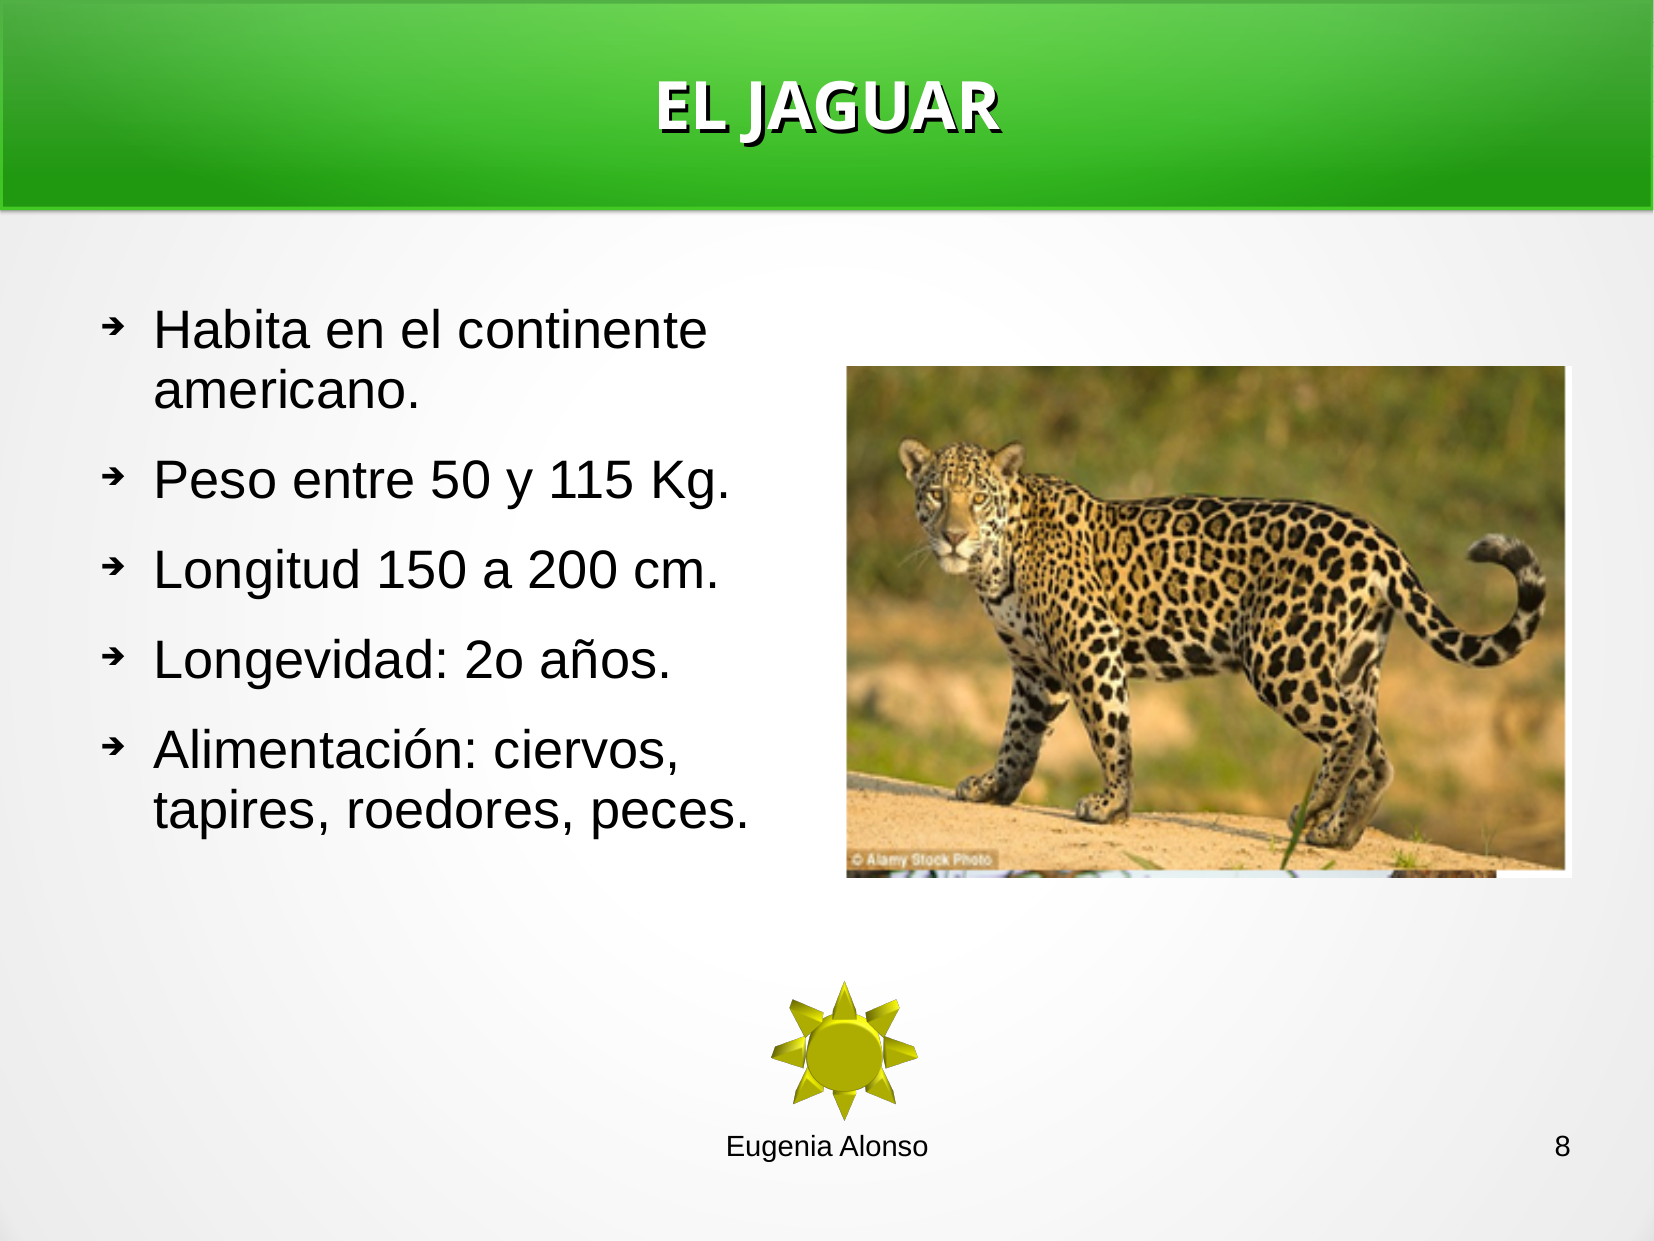

# EL JAGUAR
Habita en el continente americano.
Peso entre 50 y 115 Kg.
Longitud 150 a 200 cm.
Longevidad: 2o años.
Alimentación: ciervos, tapires, roedores, peces.
Eugenia Alonso
8